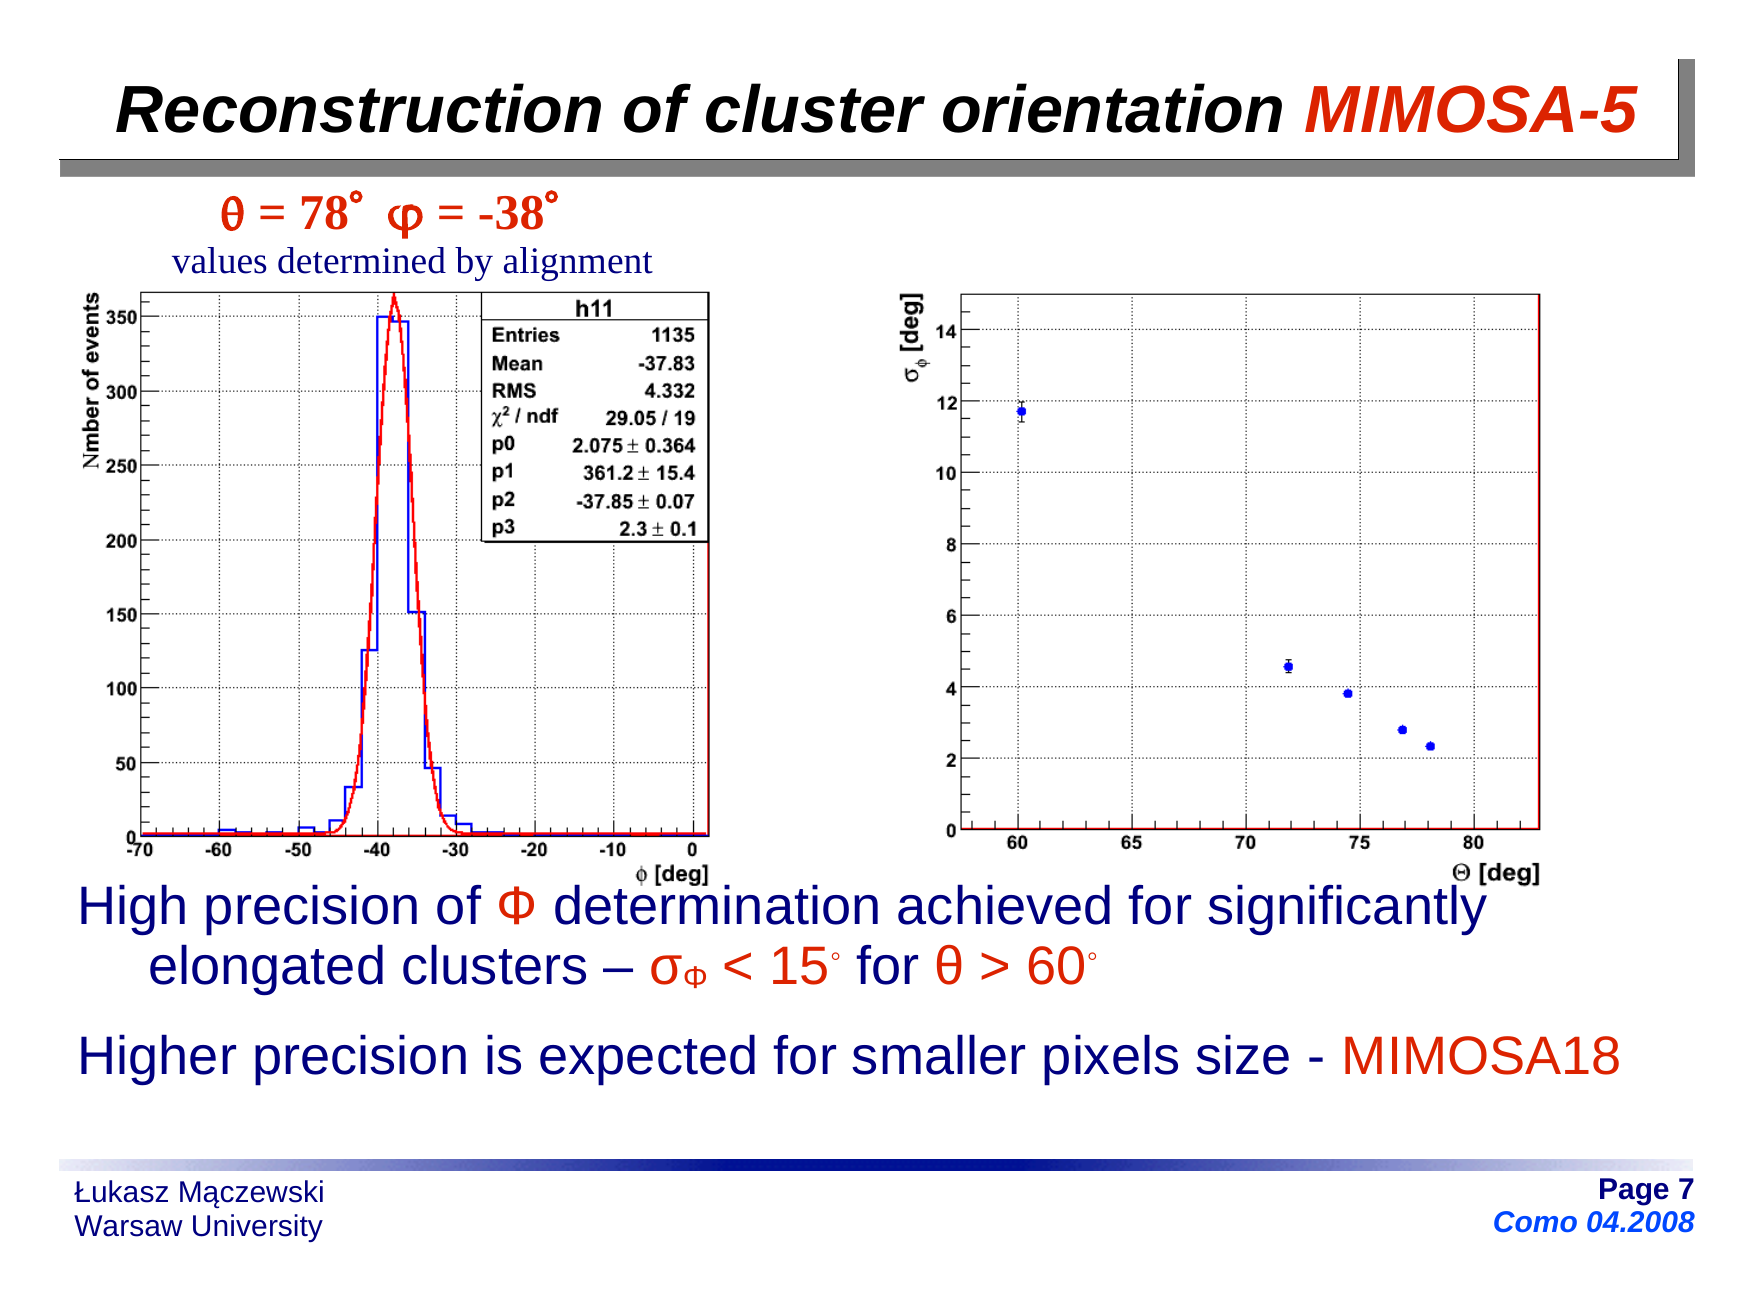

# Reconstruction of cluster orientation MIMOSA-5
  = 78˚  = -38˚
values determined by alignment
High precision of Ф determination achieved for significantly elongated clusters – σΦ < 15◦ for θ > 60◦
Higher precision is expected for smaller pixels size - MIMOSA18